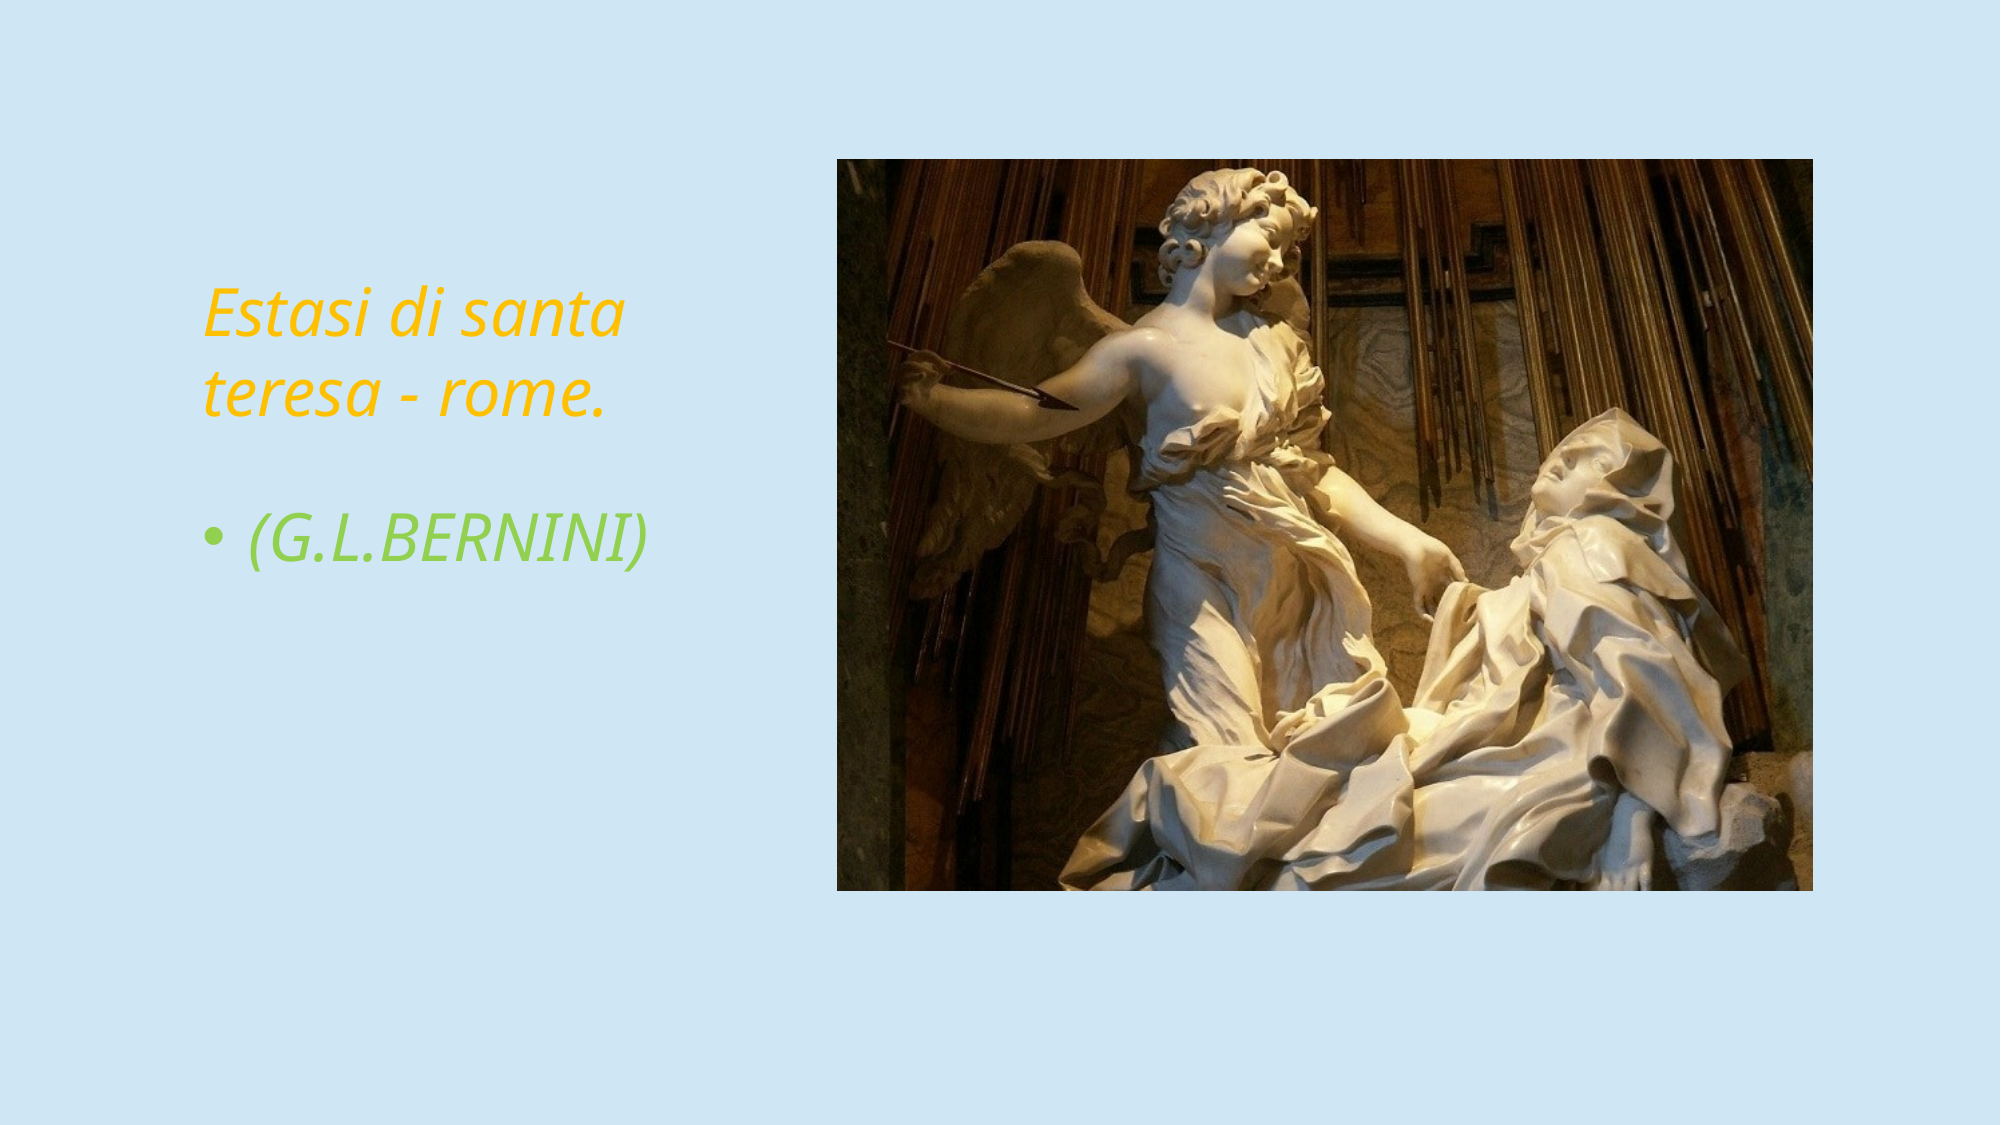

# Estasi di santa teresa - rome.
(G.L.BERNINI)